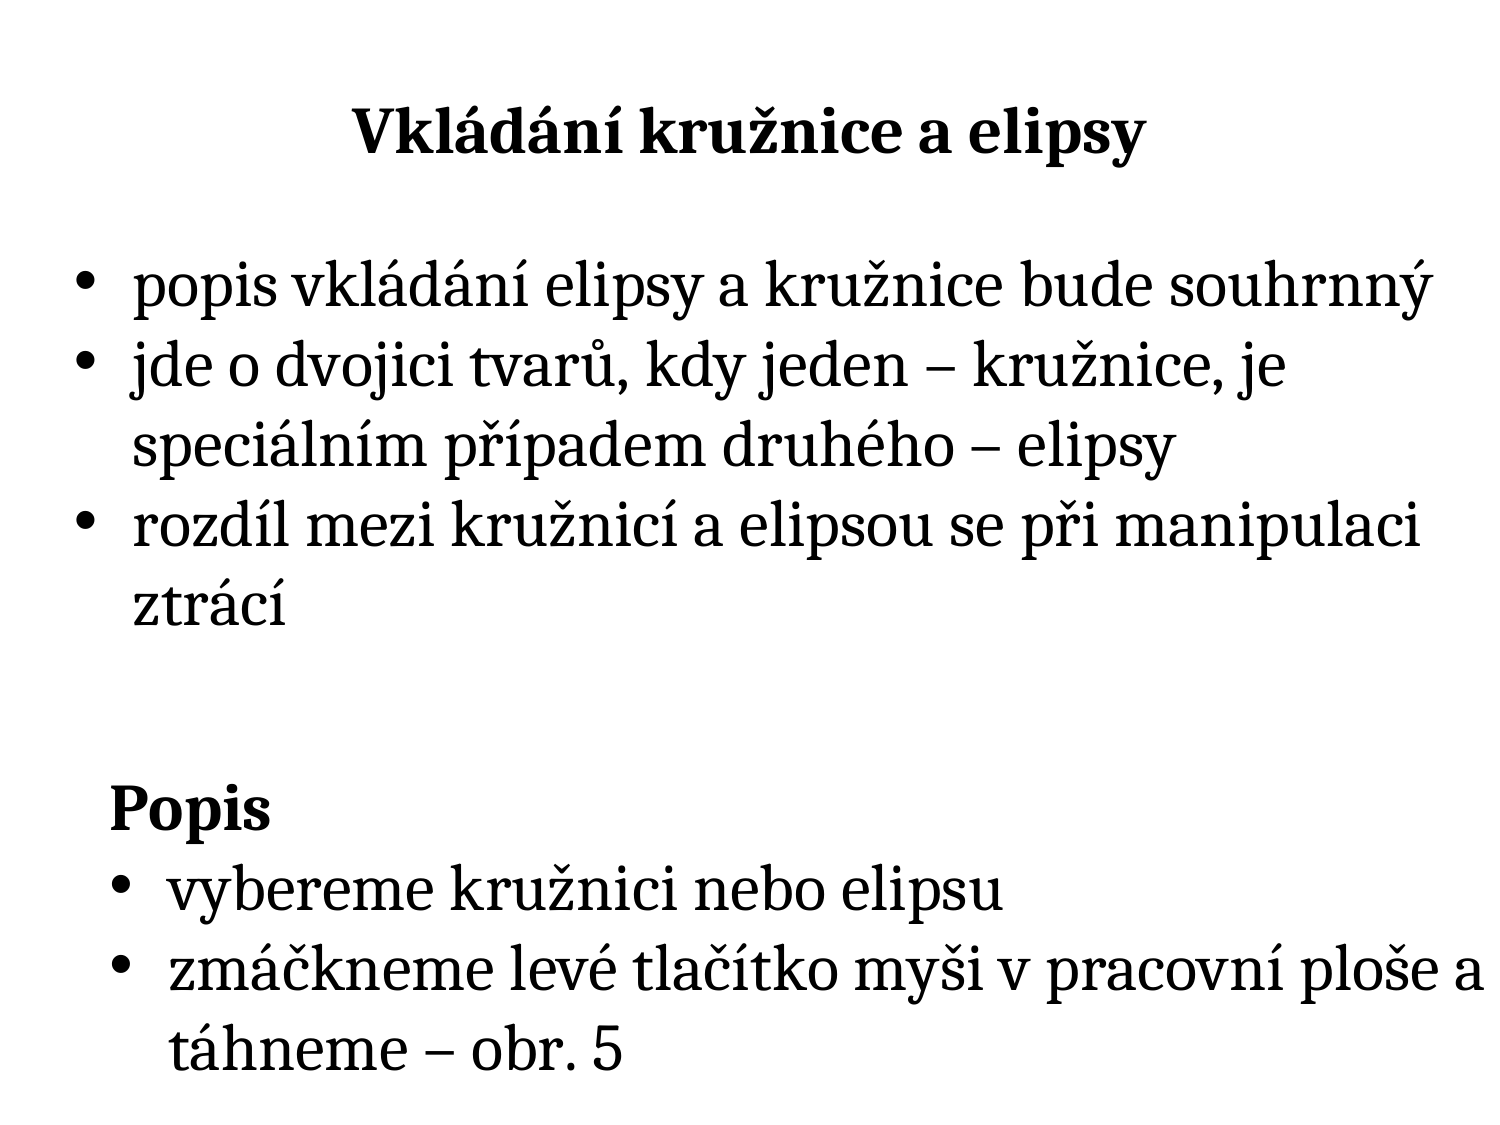

Vkládání kružnice a elipsy
popis vkládání elipsy a kružnice bude souhrnný
jde o dvojici tvarů, kdy jeden – kružnice, je speciálním případem druhého – elipsy
rozdíl mezi kružnicí a elipsou se při manipulaci
	ztrácí
Popis
vybereme kružnici nebo elipsu
zmáčkneme levé tlačítko myši v pracovní ploše a táhneme – obr. 5